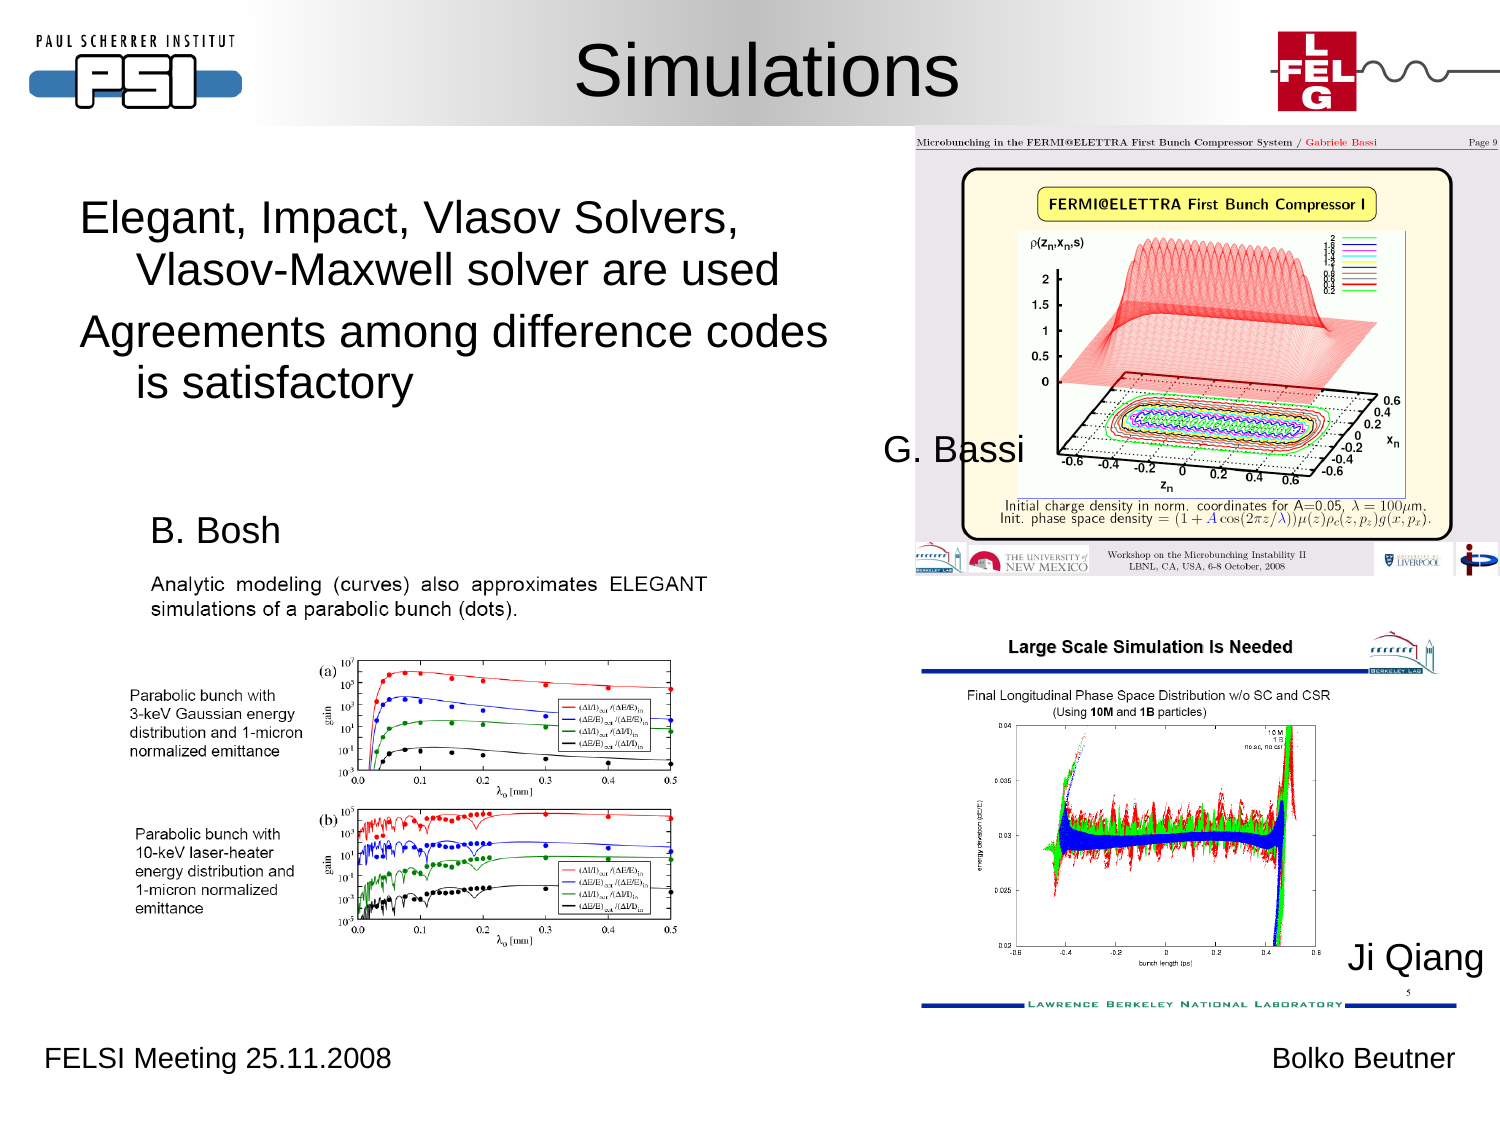

# Simulations
Elegant, Impact, Vlasov Solvers,
Vlasov-Maxwell solver are used
Agreements among difference codes
is satisfactory
G. Bassi
B. Bosh
Ji Qiang
FELSI Meeting 25.11.2008
Bolko Beutner